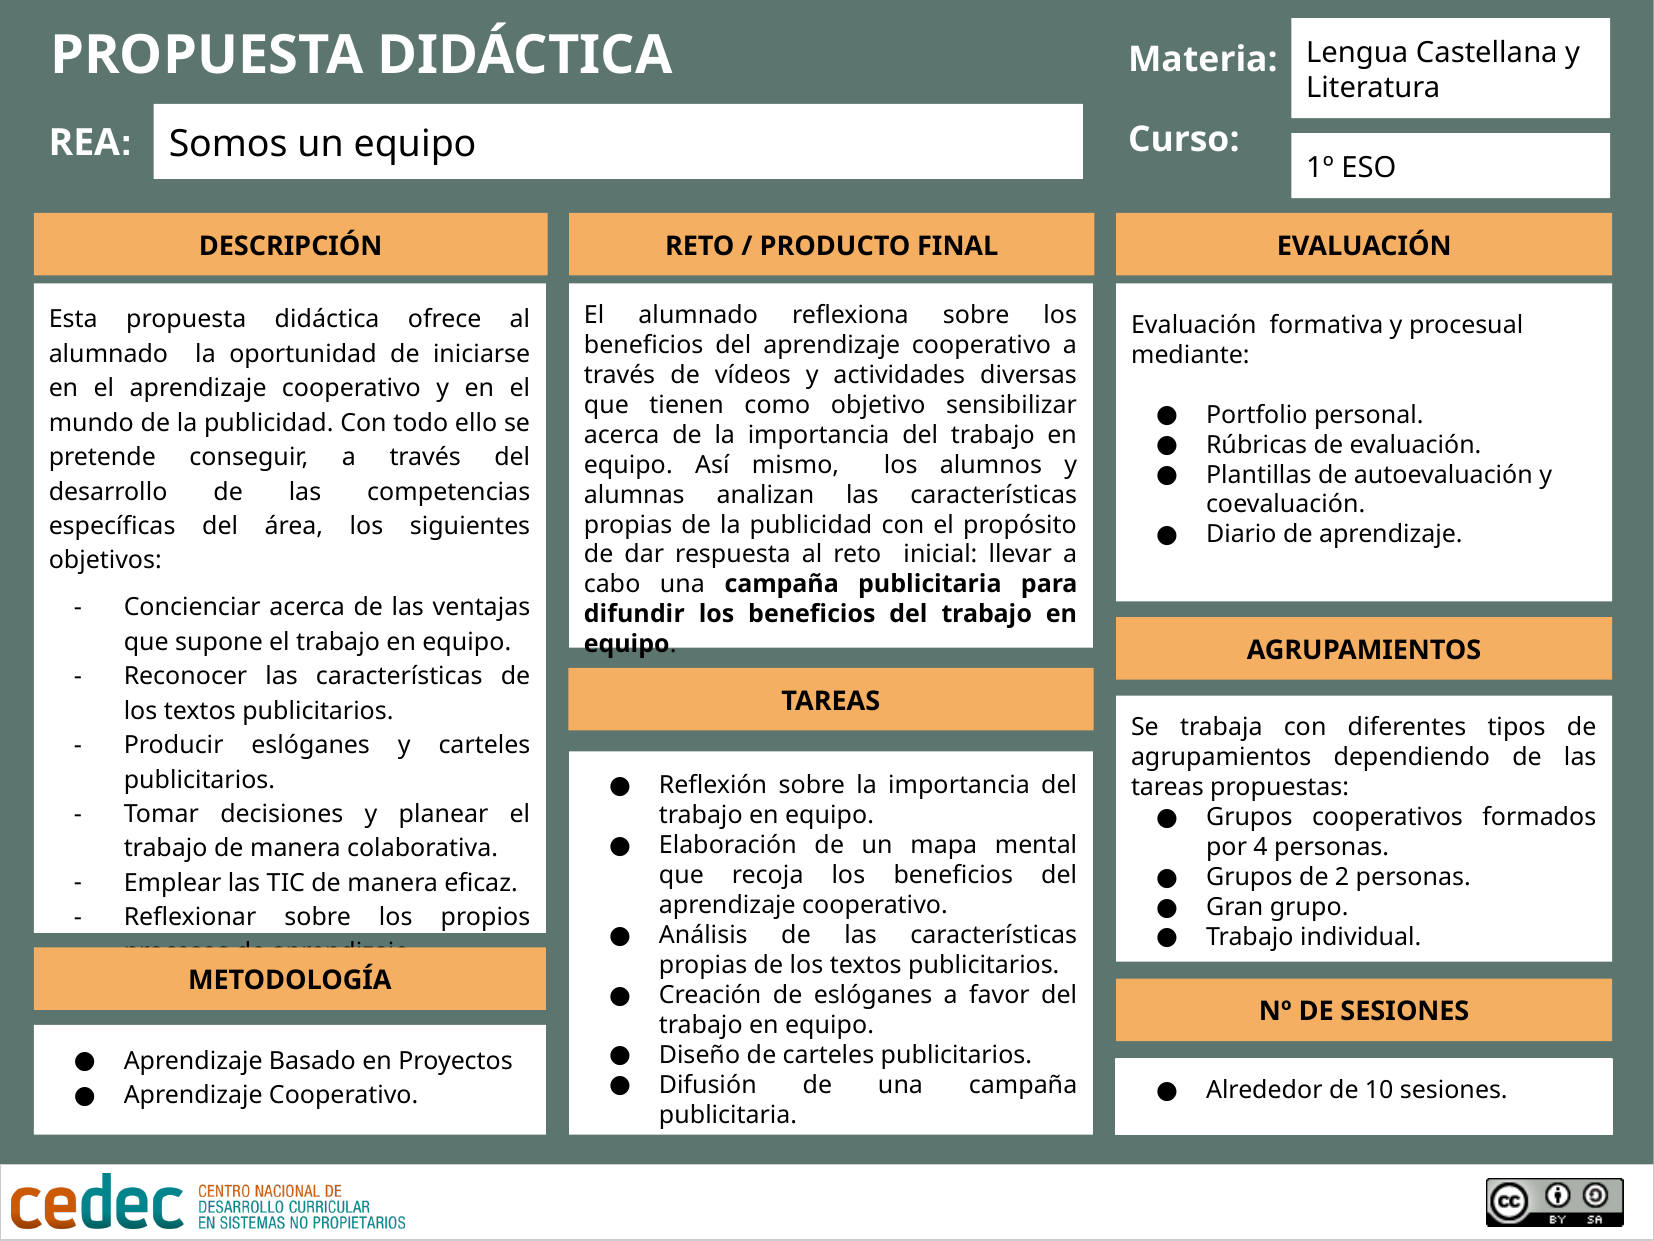

PROPUESTA DIDÁCTICA
Lengua Castellana y Literatura
Materia:
Somos un equipo
Curso:
REA:
1º ESO
DESCRIPCIÓN
RETO / PRODUCTO FINAL
EVALUACIÓN
Esta propuesta didáctica ofrece al alumnado la oportunidad de iniciarse en el aprendizaje cooperativo y en el mundo de la publicidad. Con todo ello se pretende conseguir, a través del desarrollo de las competencias específicas del área, los siguientes objetivos:
Concienciar acerca de las ventajas que supone el trabajo en equipo.
Reconocer las características de los textos publicitarios.
Producir eslóganes y carteles publicitarios.
Tomar decisiones y planear el trabajo de manera colaborativa.
Emplear las TIC de manera eficaz.
Reflexionar sobre los propios procesos de aprendizaje.
El alumnado reflexiona sobre los beneficios del aprendizaje cooperativo a través de vídeos y actividades diversas que tienen como objetivo sensibilizar acerca de la importancia del trabajo en equipo. Así mismo, los alumnos y alumnas analizan las características propias de la publicidad con el propósito de dar respuesta al reto inicial: llevar a cabo una campaña publicitaria para difundir los beneficios del trabajo en equipo.
Evaluación formativa y procesual mediante:
Portfolio personal.
Rúbricas de evaluación.
Plantillas de autoevaluación y coevaluación.
Diario de aprendizaje.
AGRUPAMIENTOS
TAREAS
Se trabaja con diferentes tipos de agrupamientos dependiendo de las tareas propuestas:
Grupos cooperativos formados por 4 personas.
Grupos de 2 personas.
Gran grupo.
Trabajo individual.
Reflexión sobre la importancia del trabajo en equipo.
Elaboración de un mapa mental que recoja los beneficios del aprendizaje cooperativo.
Análisis de las características propias de los textos publicitarios.
Creación de eslóganes a favor del trabajo en equipo.
Diseño de carteles publicitarios.
Difusión de una campaña publicitaria.
METODOLOGÍA
Nº DE SESIONES
Aprendizaje Basado en Proyectos
Aprendizaje Cooperativo.
Alrededor de 10 sesiones.